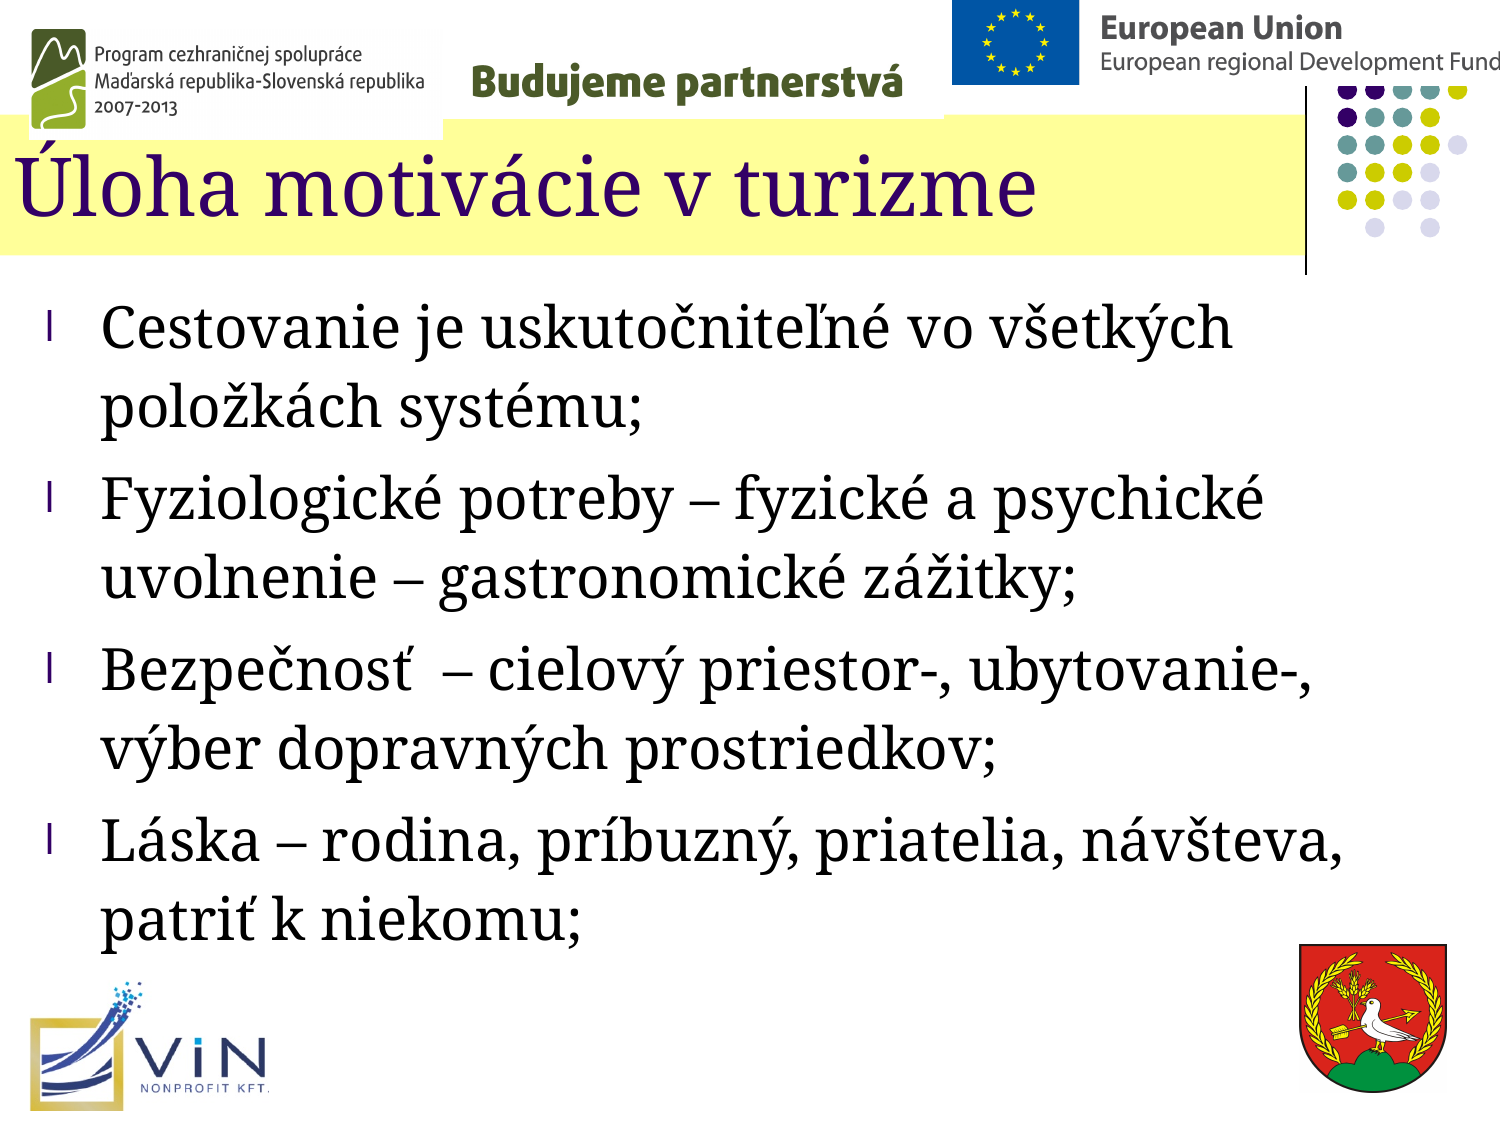

Úloha motivácie v turizme
# Cestovanie je uskutočniteľné vo všetkých položkách systému;
Fyziologické potreby – fyzické a psychické uvolnenie – gastronomické zážitky;
Bezpečnosť – cielový priestor-, ubytovanie-, výber dopravných prostriedkov;
Láska – rodina, príbuzný, priatelia, návšteva, patriť k niekomu;